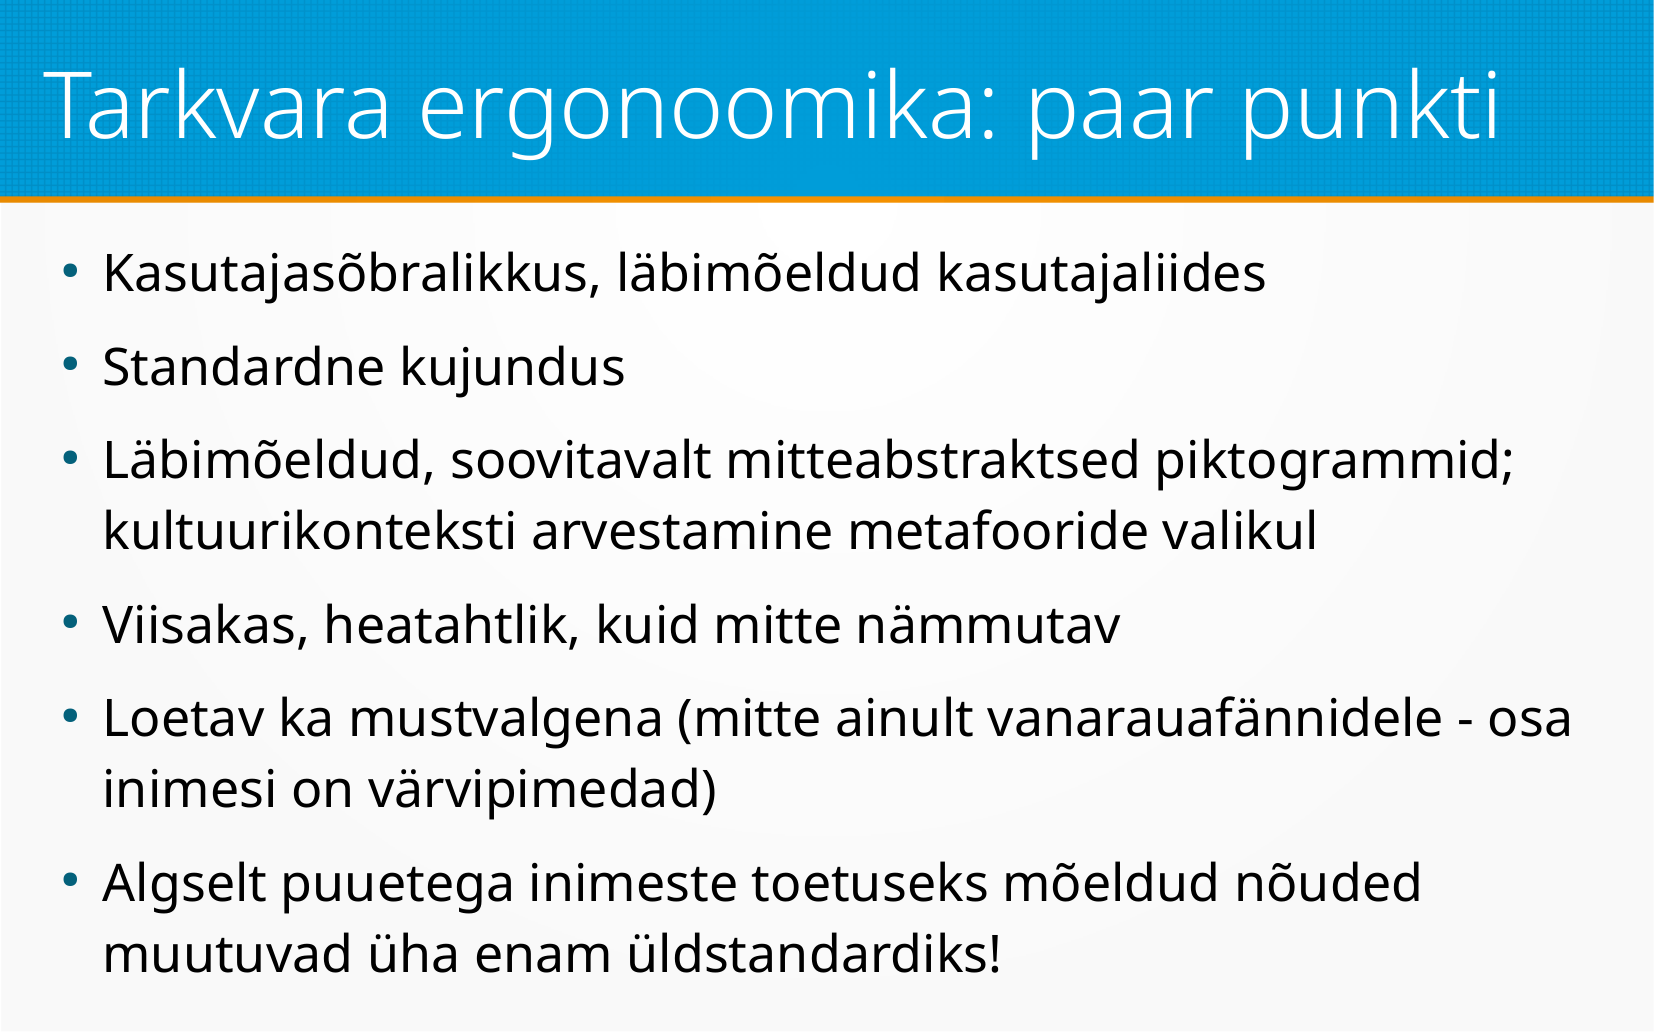

# Tarkvara ergonoomika: paar punkti
Kasutajasõbralikkus, läbimõeldud kasutajaliides
Standardne kujundus
Läbimõeldud, soovitavalt mitteabstraktsed piktogrammid; kultuurikonteksti arvestamine metafooride valikul
Viisakas, heatahtlik, kuid mitte nämmutav
Loetav ka mustvalgena (mitte ainult vanarauafännidele - osa inimesi on värvipimedad)
Algselt puuetega inimeste toetuseks mõeldud nõuded muutuvad üha enam üldstandardiks!